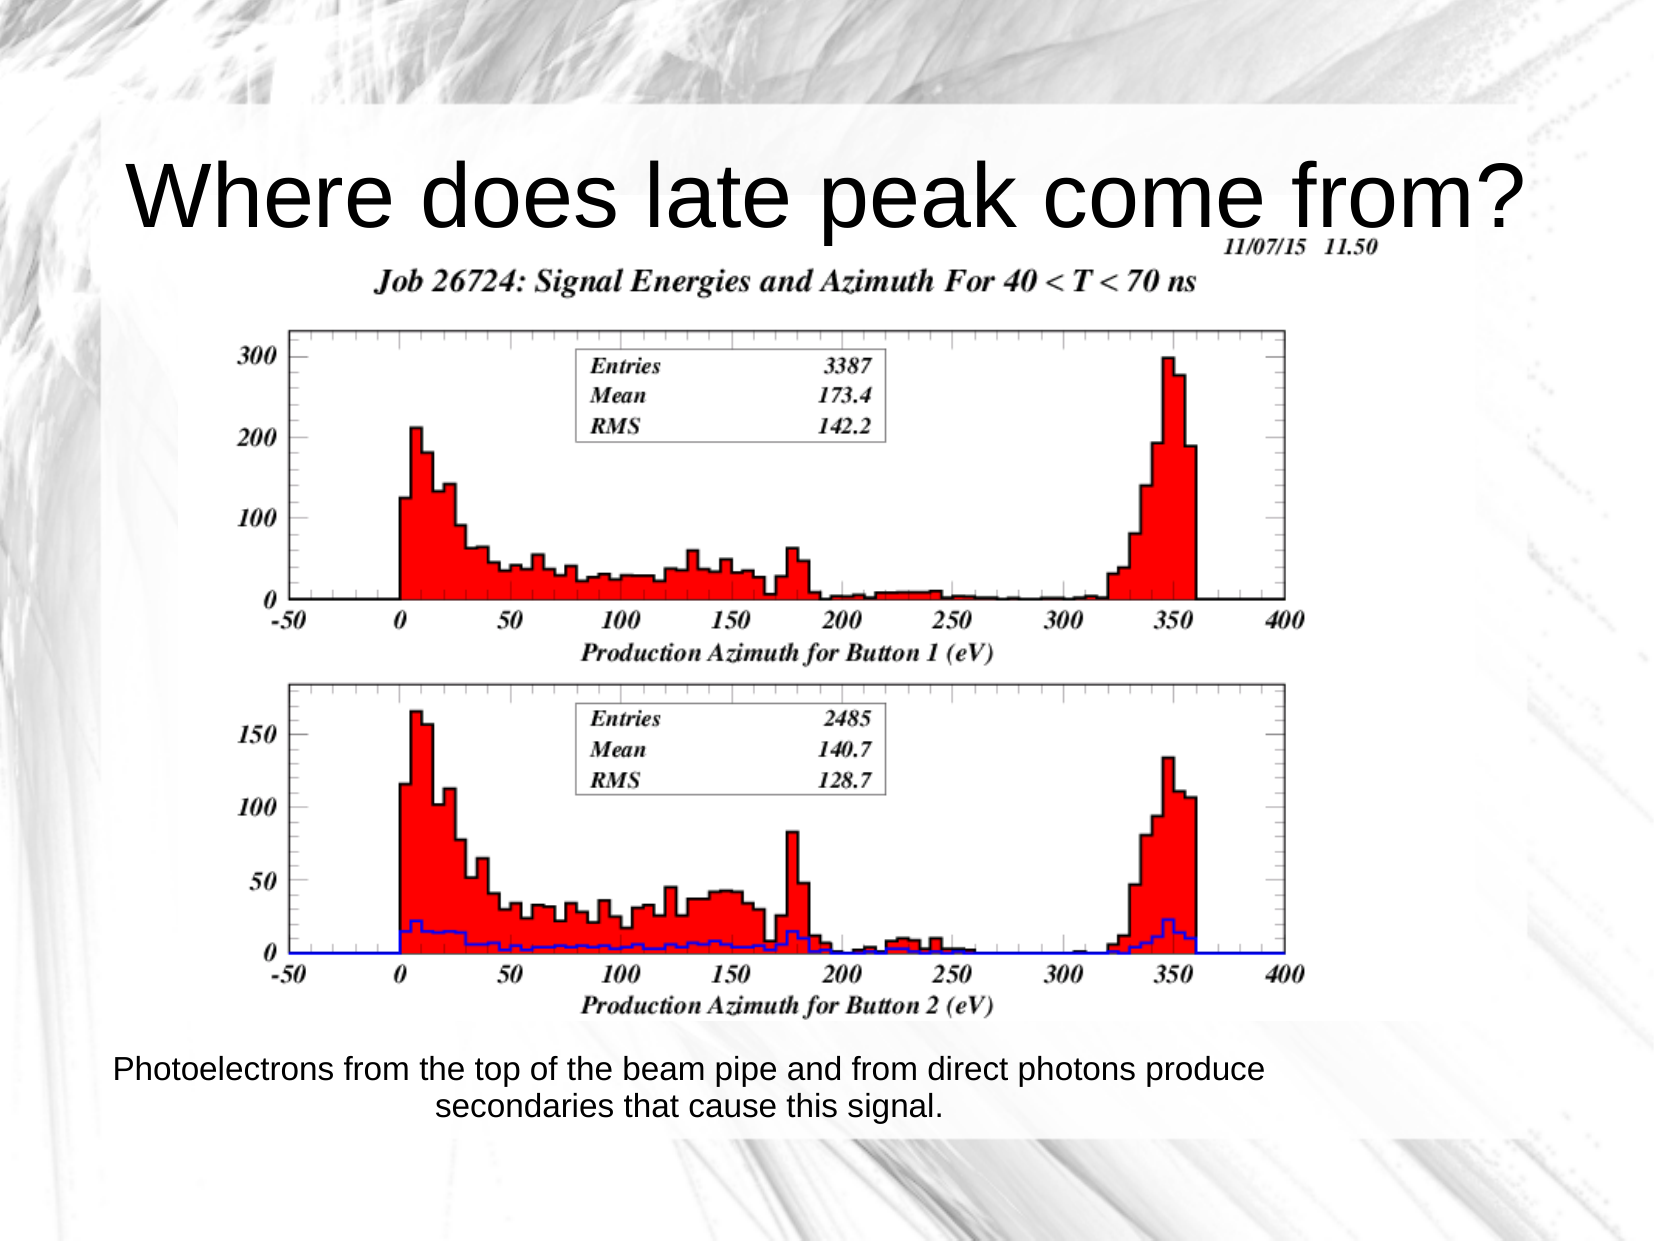

# Where does late peak come from?
Photoelectrons from the top of the beam pipe and from direct photons produce
secondaries that cause this signal.